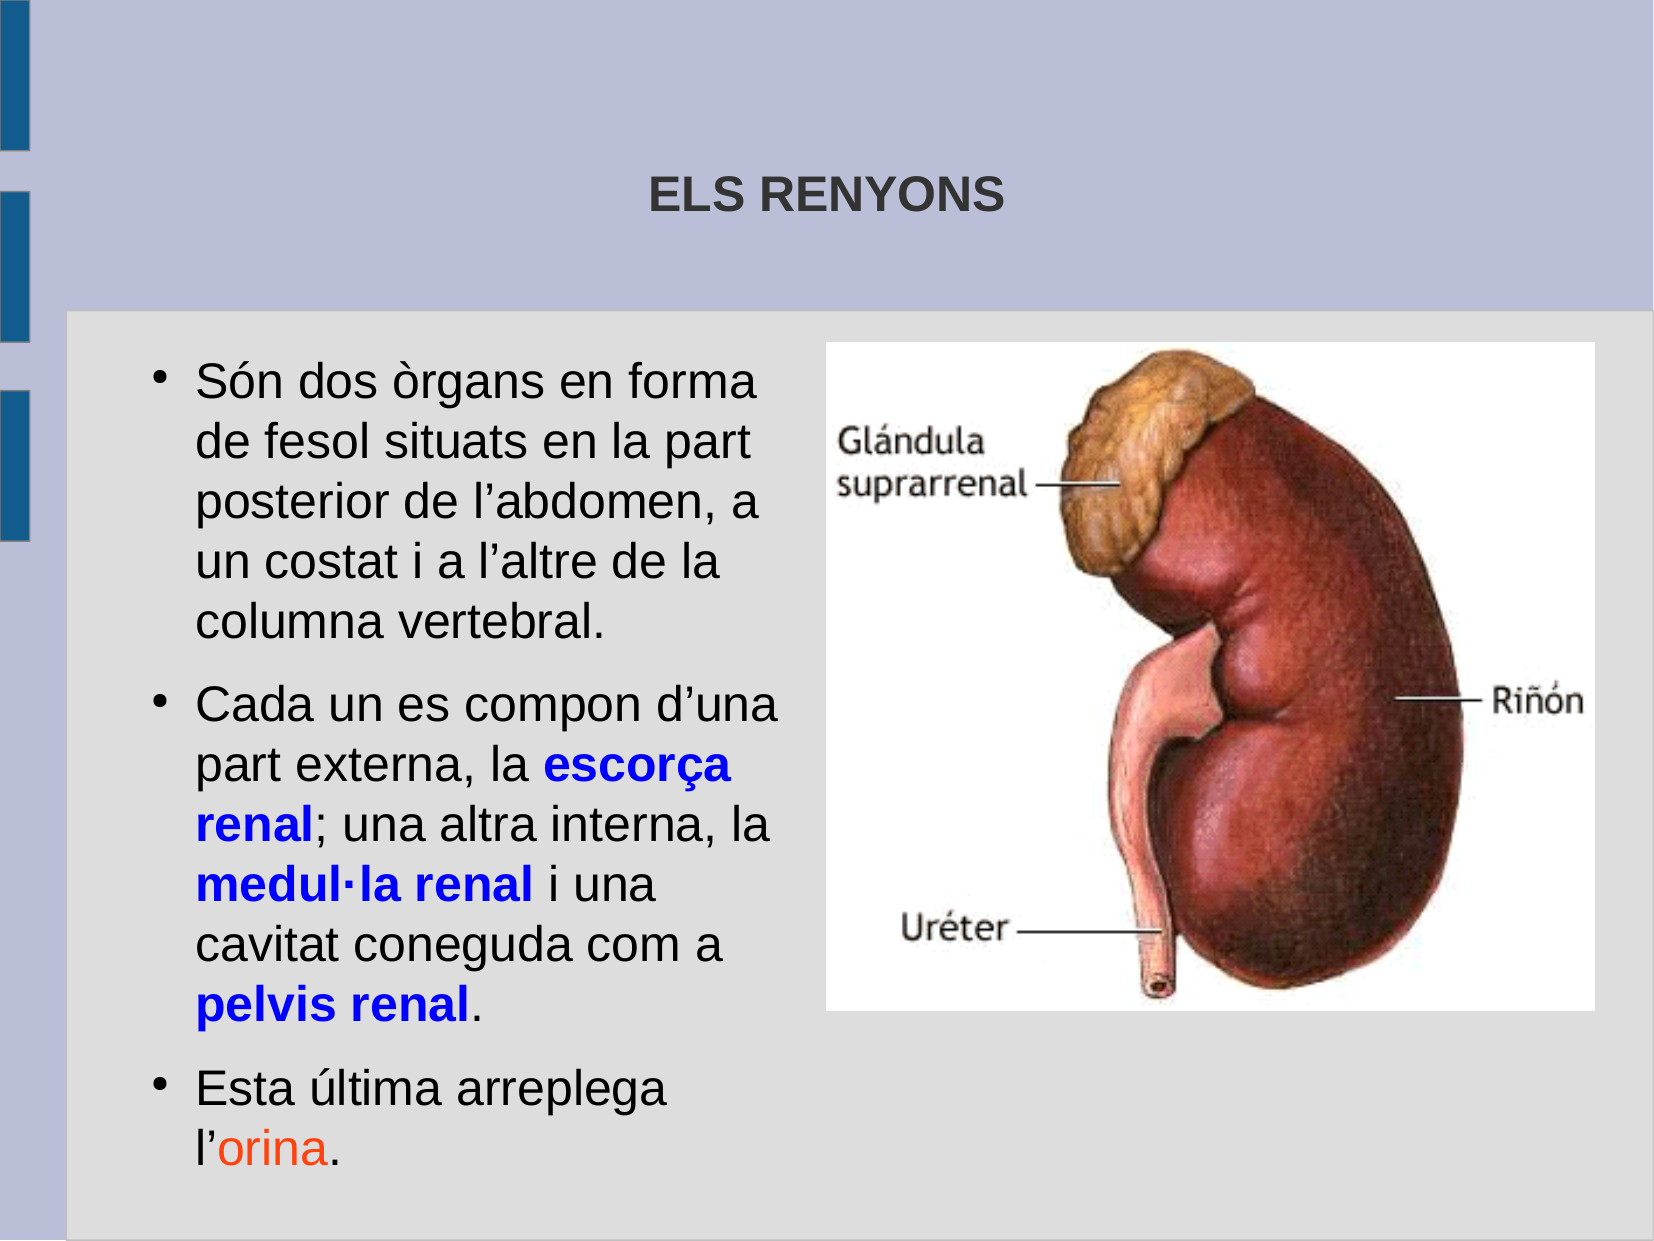

# ELS RENYONS
Són dos òrgans en forma de fesol situats en la part posterior de l’abdomen, a un costat i a l’altre de la columna vertebral.
Cada un es compon d’una part externa, la escorça renal; una altra interna, la medul·la renal i una cavitat coneguda com a pelvis renal.
Esta última arreplega l’orina.